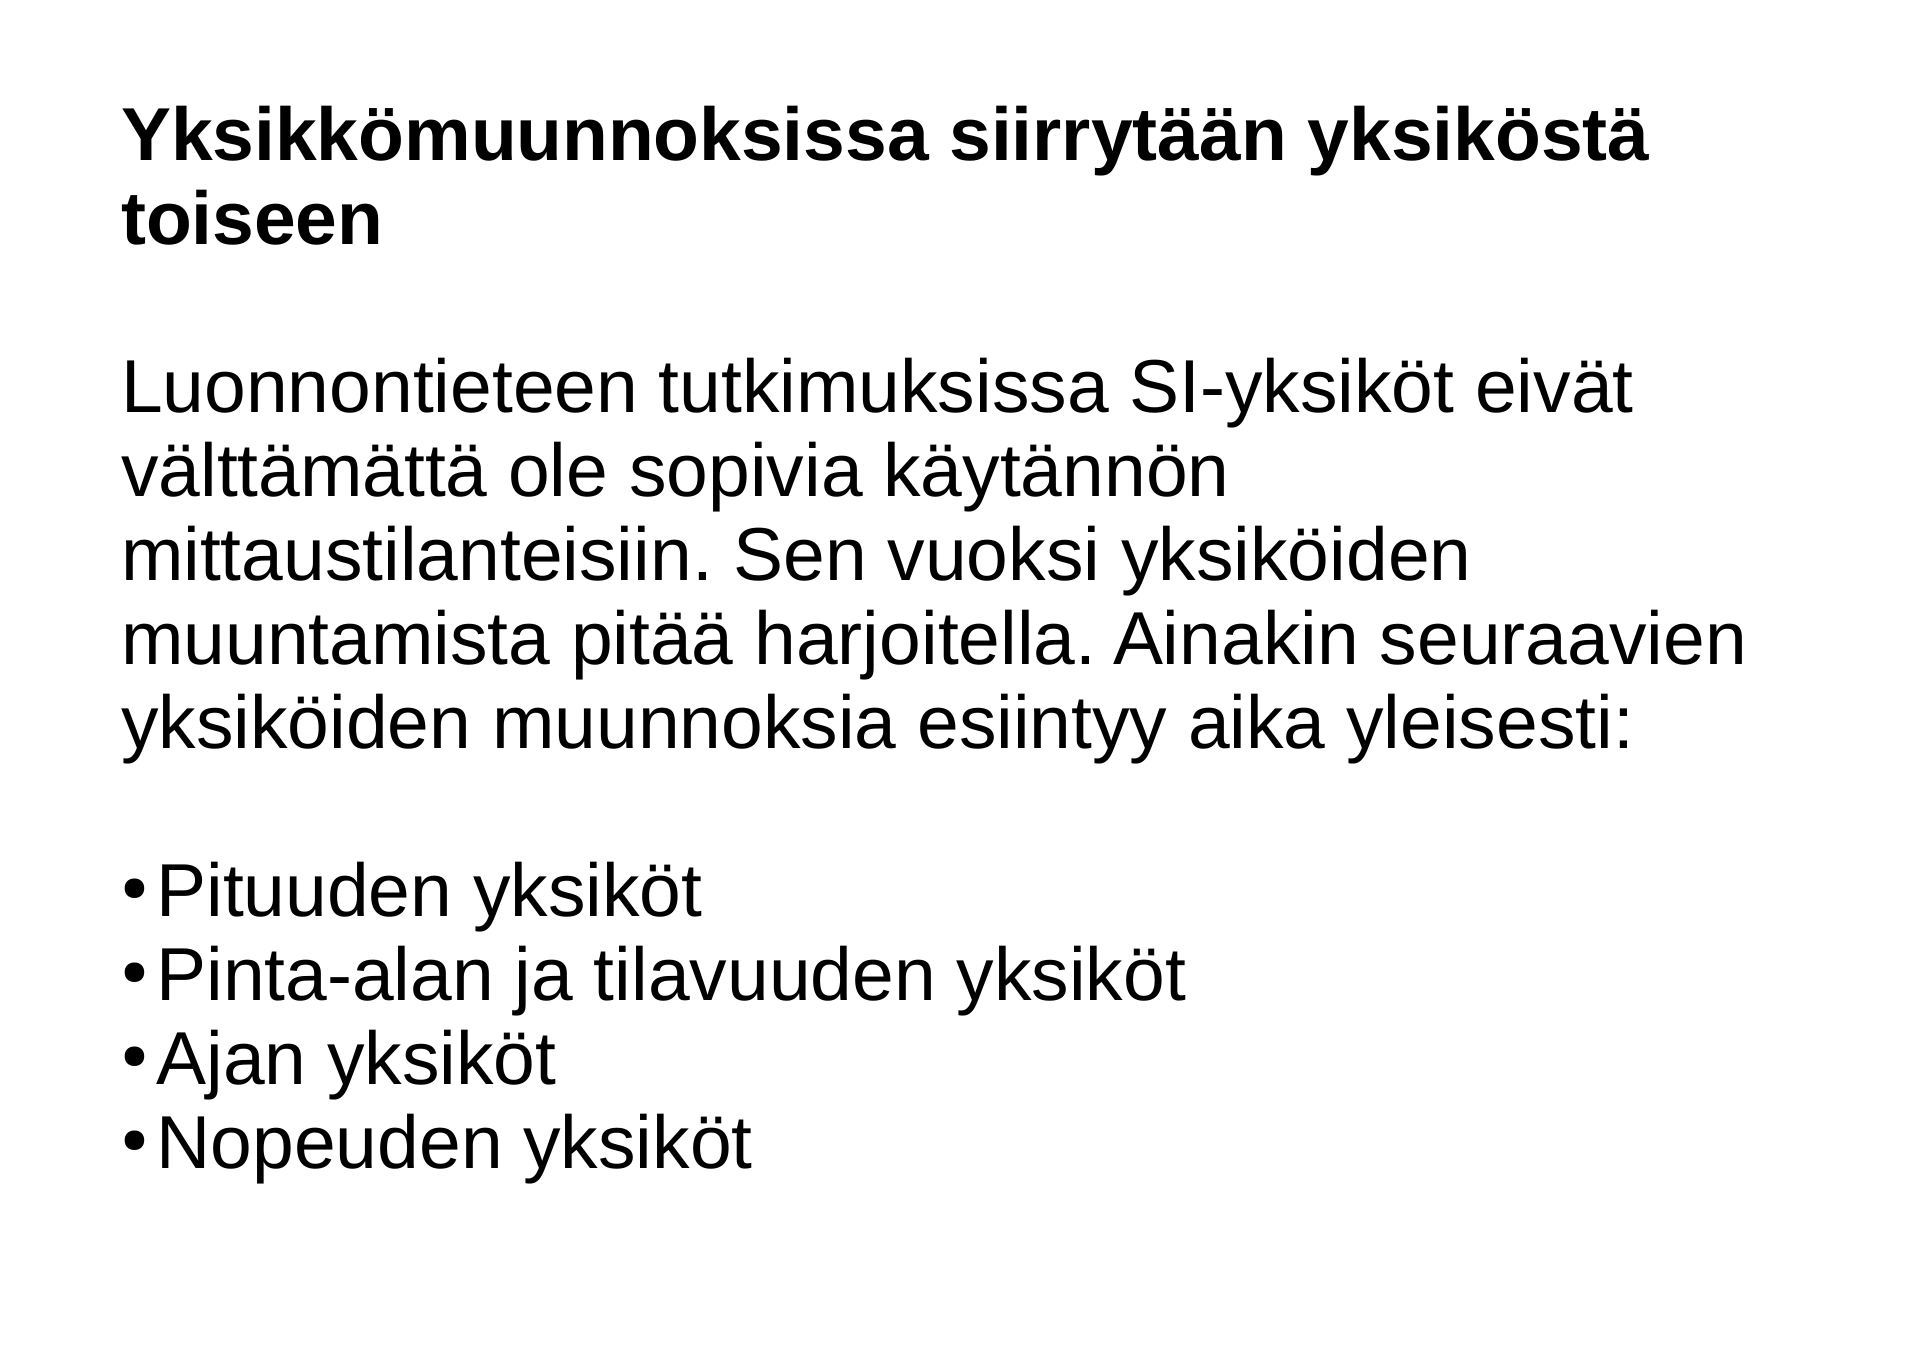

Yksikkömuunnoksissa siirrytään yksiköstä toiseen
Luonnontieteen tutkimuksissa SI-yksiköt eivät välttämättä ole sopivia käytännön mittaustilanteisiin. Sen vuoksi yksiköiden muuntamista pitää harjoitella. Ainakin seuraavien yksiköiden muunnoksia esiintyy aika yleisesti:
Pituuden yksiköt
Pinta-alan ja tilavuuden yksiköt
Ajan yksiköt
Nopeuden yksiköt